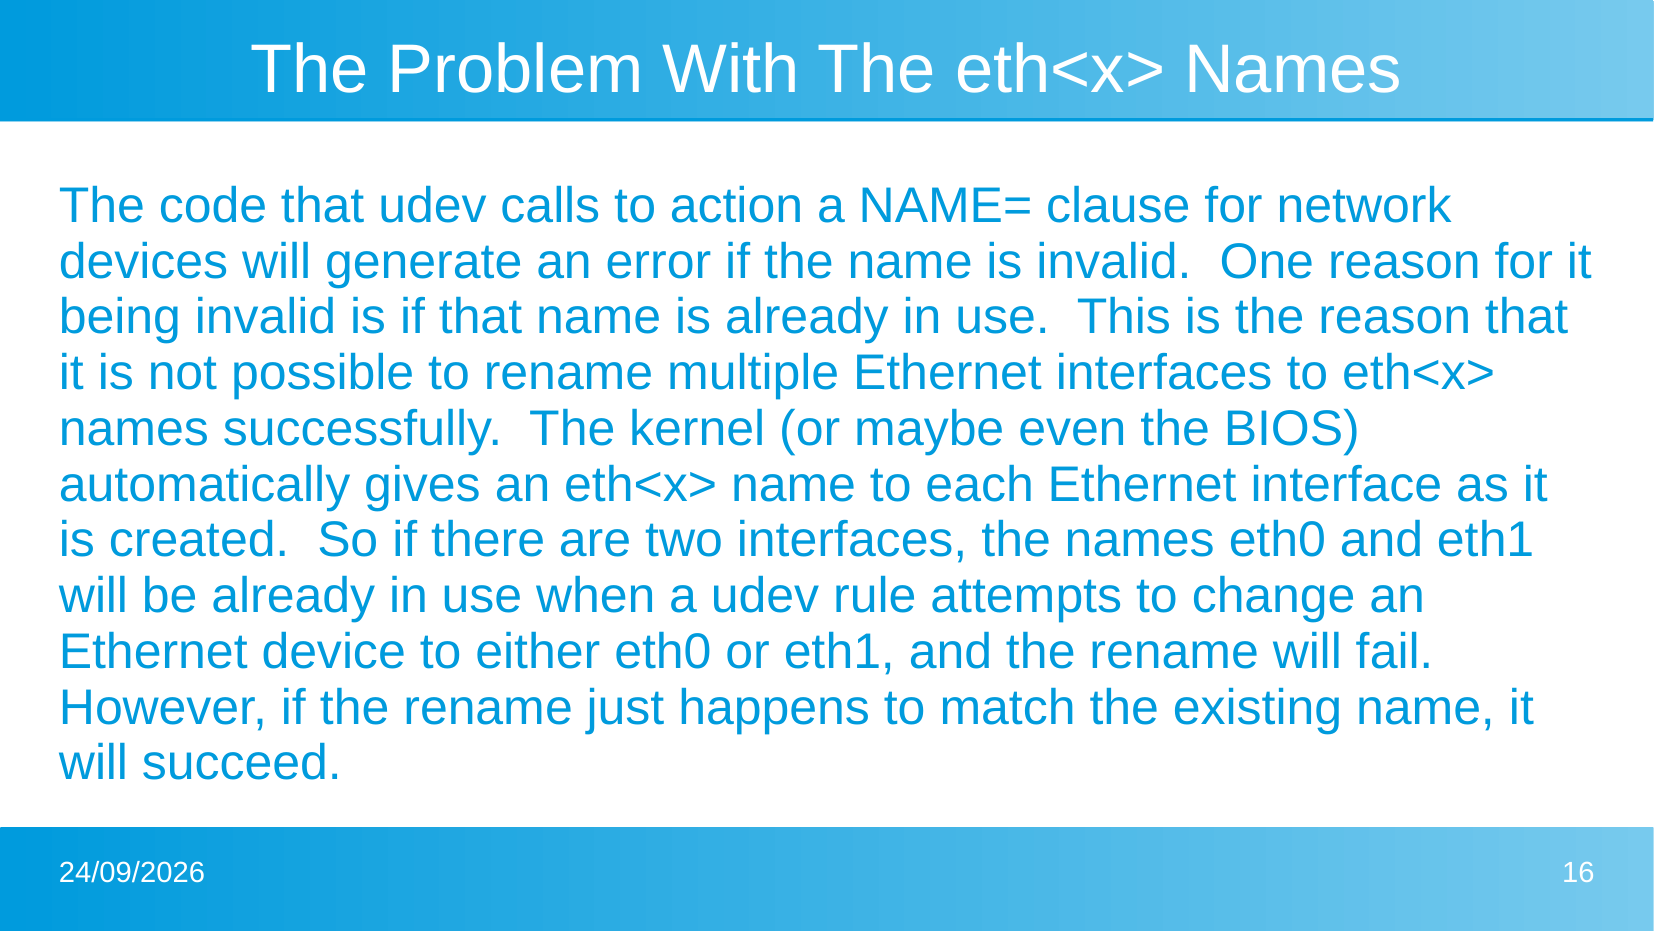

# The Problem With The eth<x> Names
The code that udev calls to action a NAME= clause for network devices will generate an error if the name is invalid. One reason for it being invalid is if that name is already in use. This is the reason that it is not possible to rename multiple Ethernet interfaces to eth<x> names successfully. The kernel (or maybe even the BIOS) automatically gives an eth<x> name to each Ethernet interface as it is created. So if there are two interfaces, the names eth0 and eth1 will be already in use when a udev rule attempts to change an Ethernet device to either eth0 or eth1, and the rename will fail. However, if the rename just happens to match the existing name, it will succeed.
16